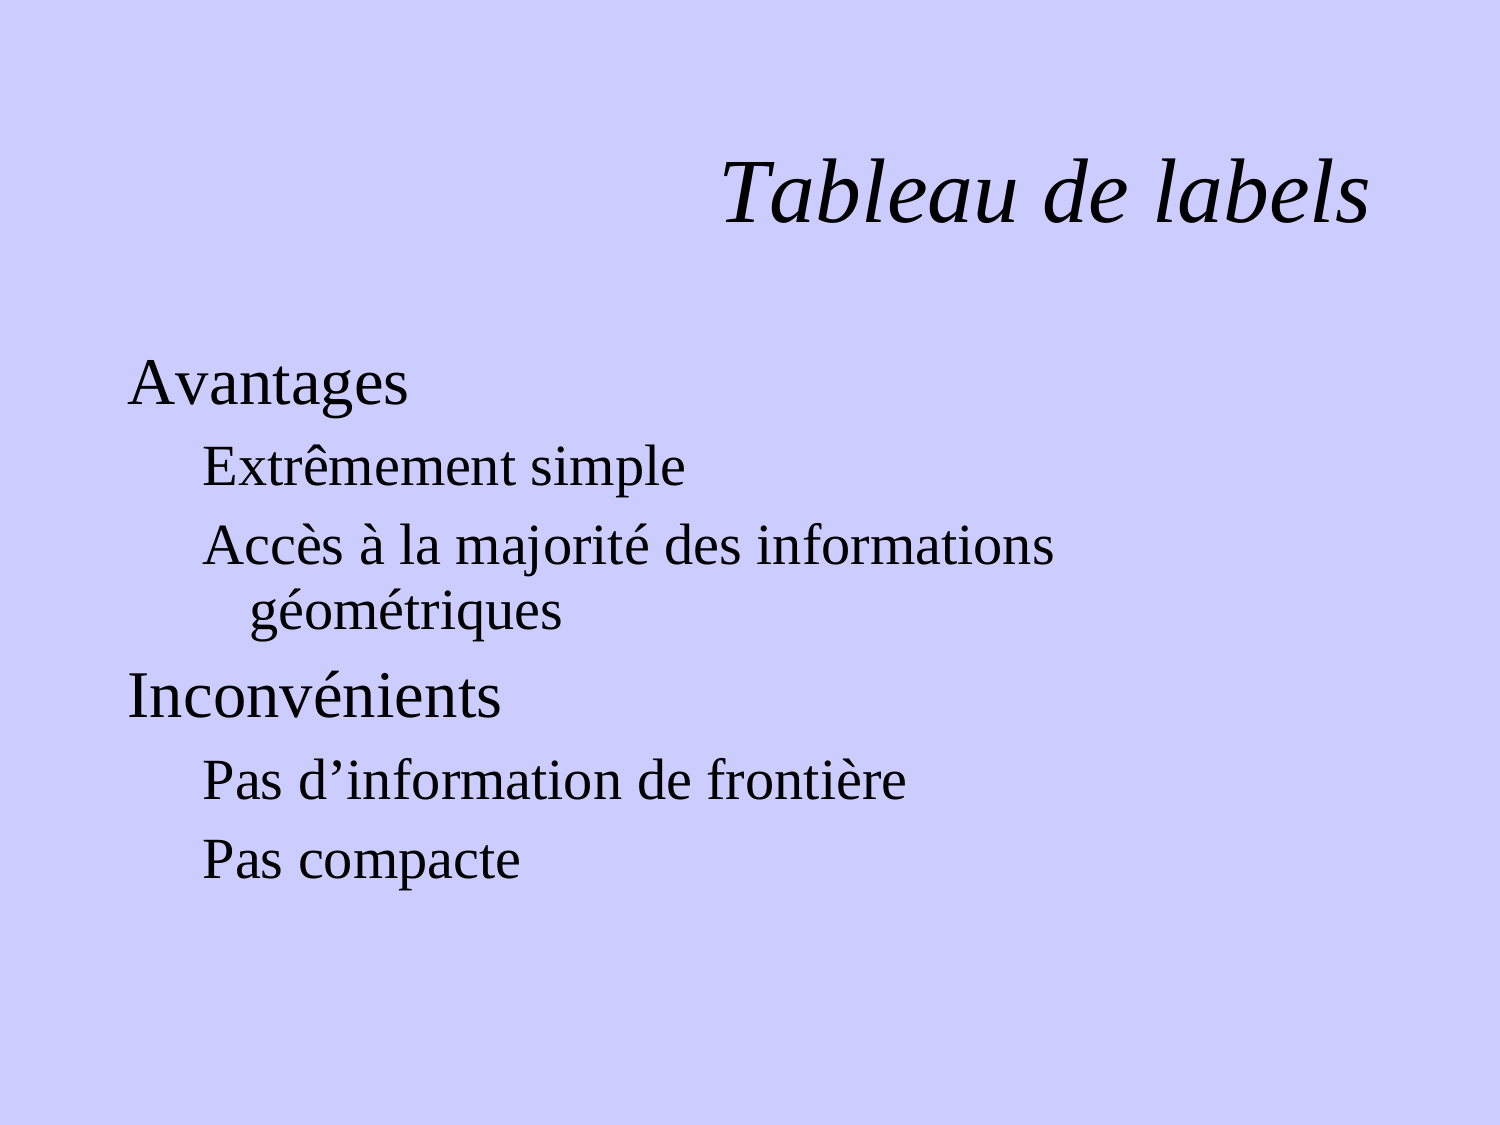

# Tableau de labels
Avantages
Extrêmement simple
Accès à la majorité des informations géométriques
Inconvénients
Pas d’information de frontière
Pas compacte